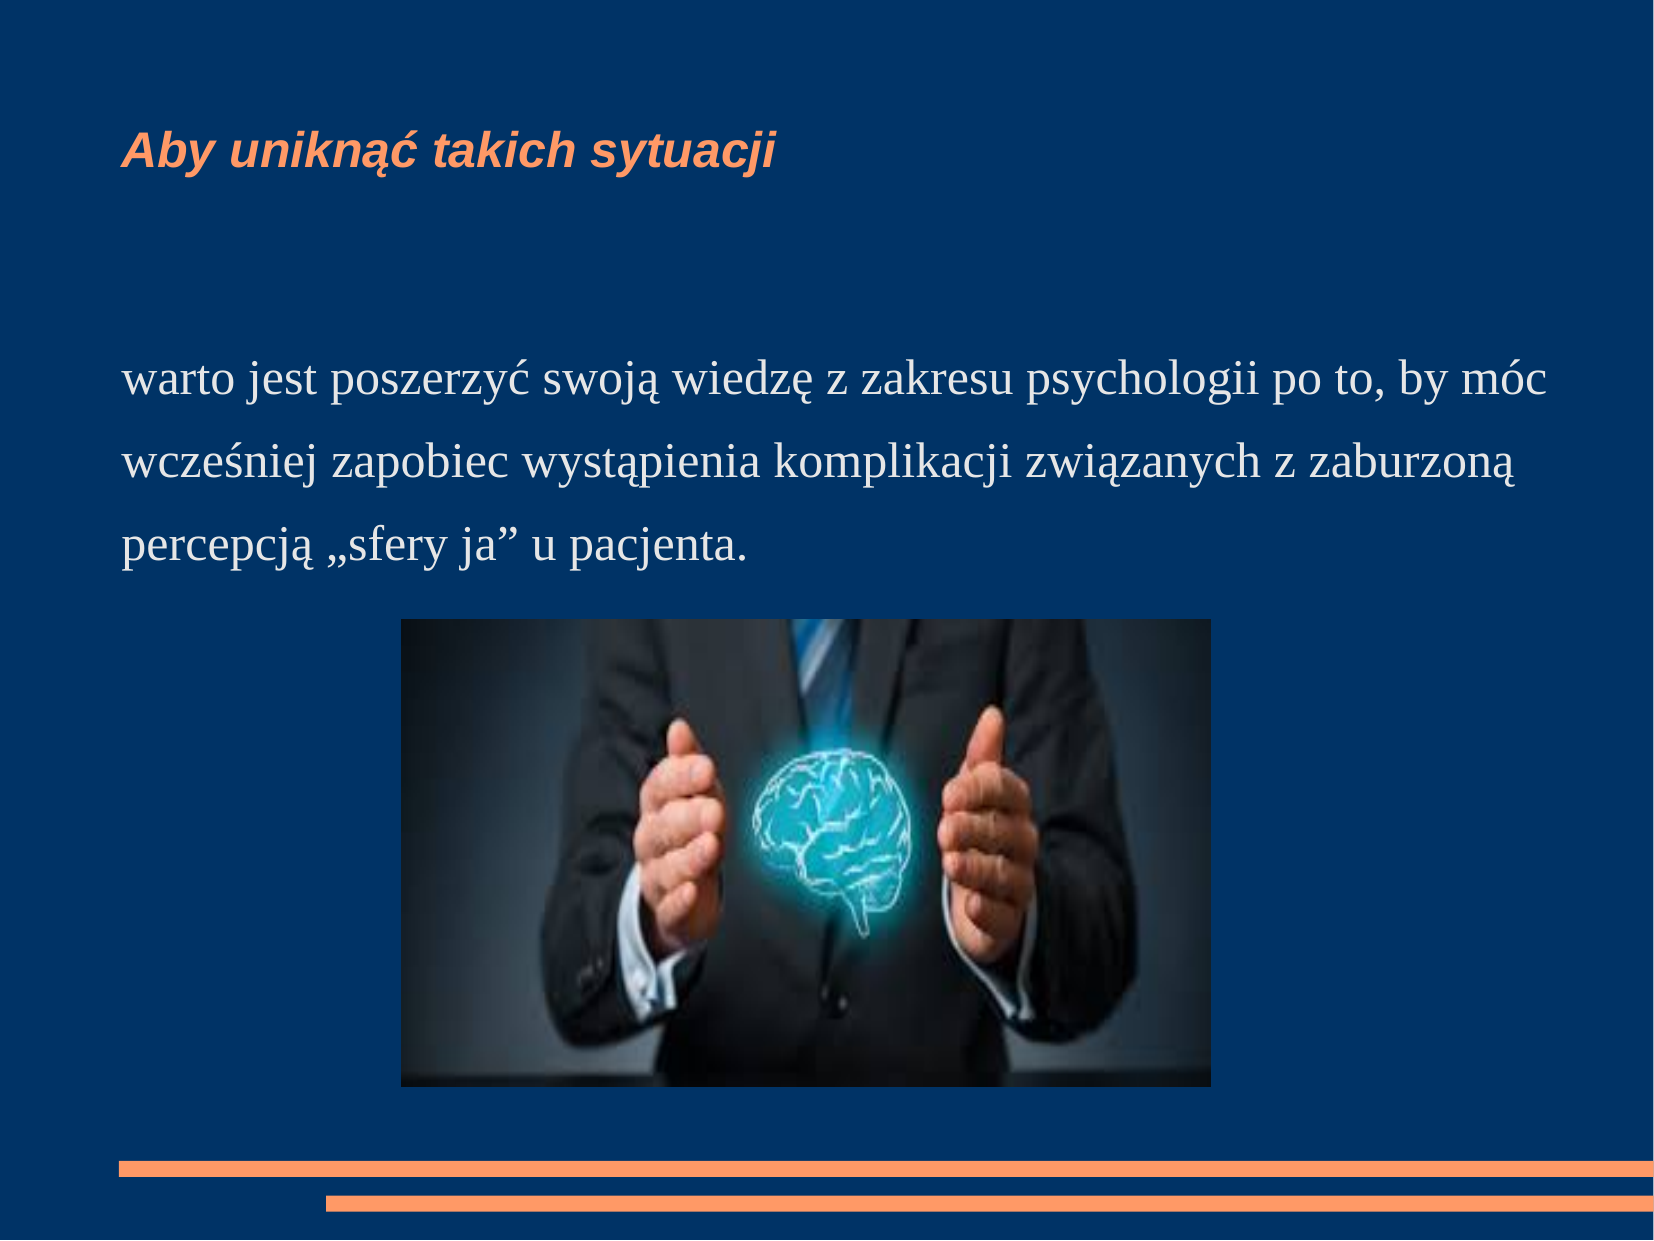

# Aby uniknąć takich sytuacji
warto jest poszerzyć swoją wiedzę z zakresu psychologii po to, by móc wcześniej zapobiec wystąpienia komplikacji związanych z zaburzoną percepcją „sfery ja” u pacjenta.